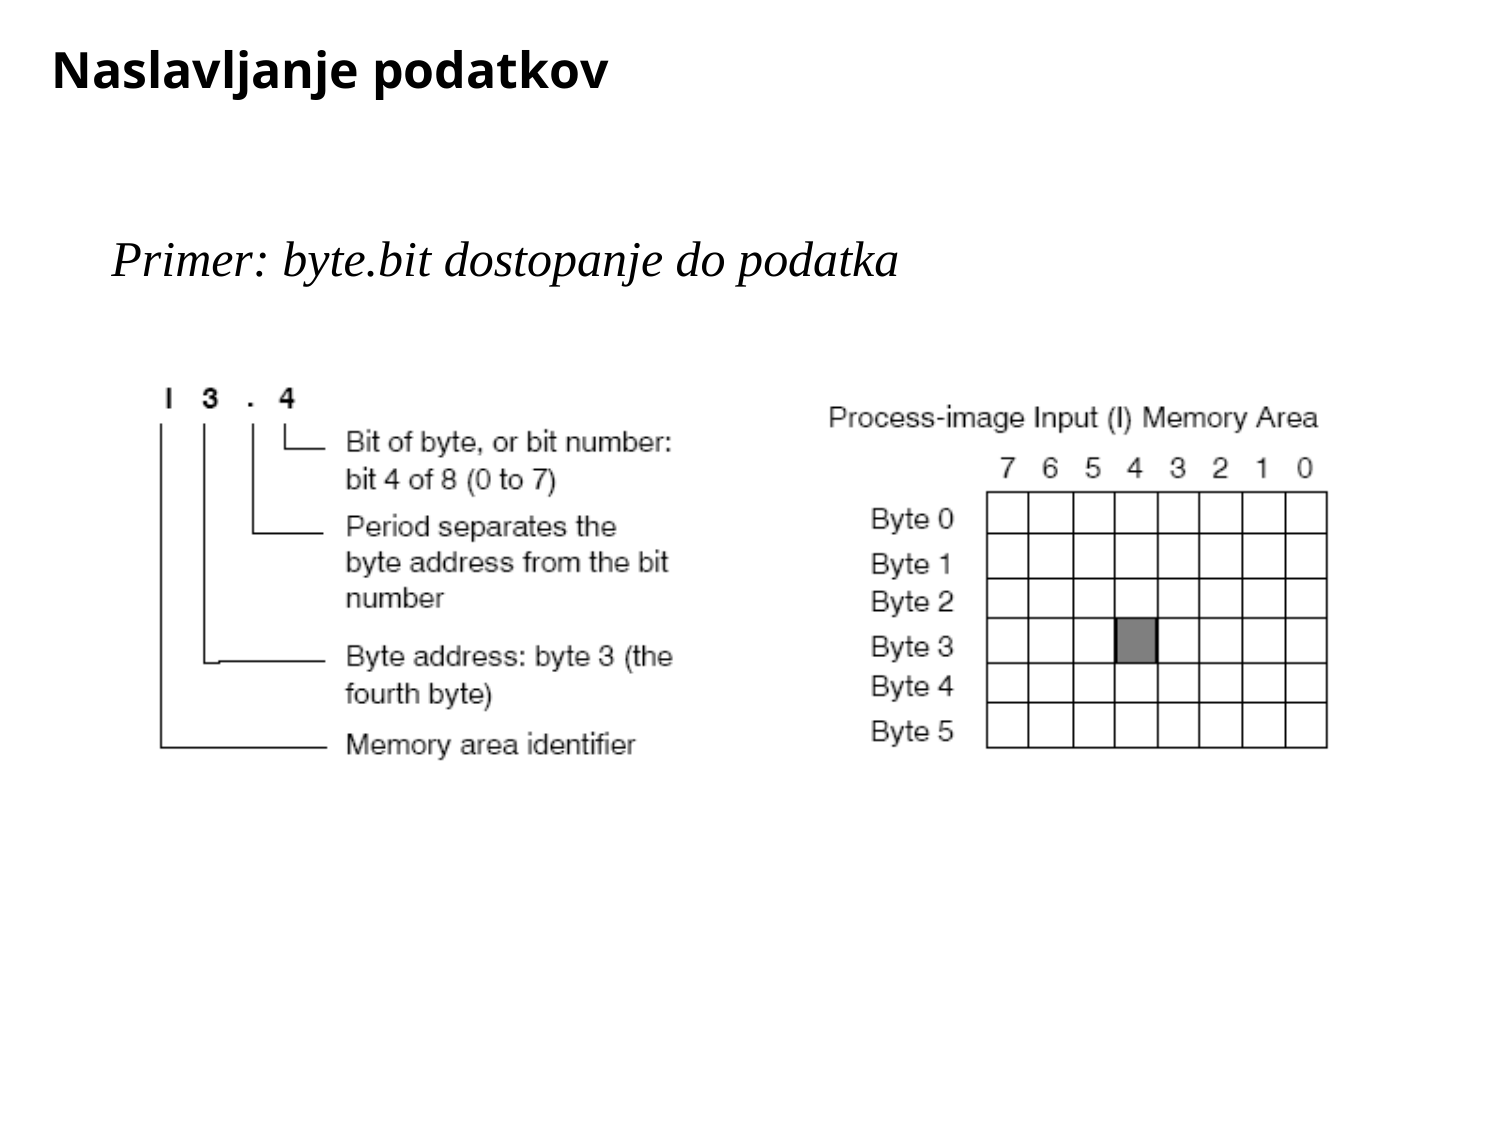

Naslavljanje podatkov
Primer: byte.bit dostopanje do podatka